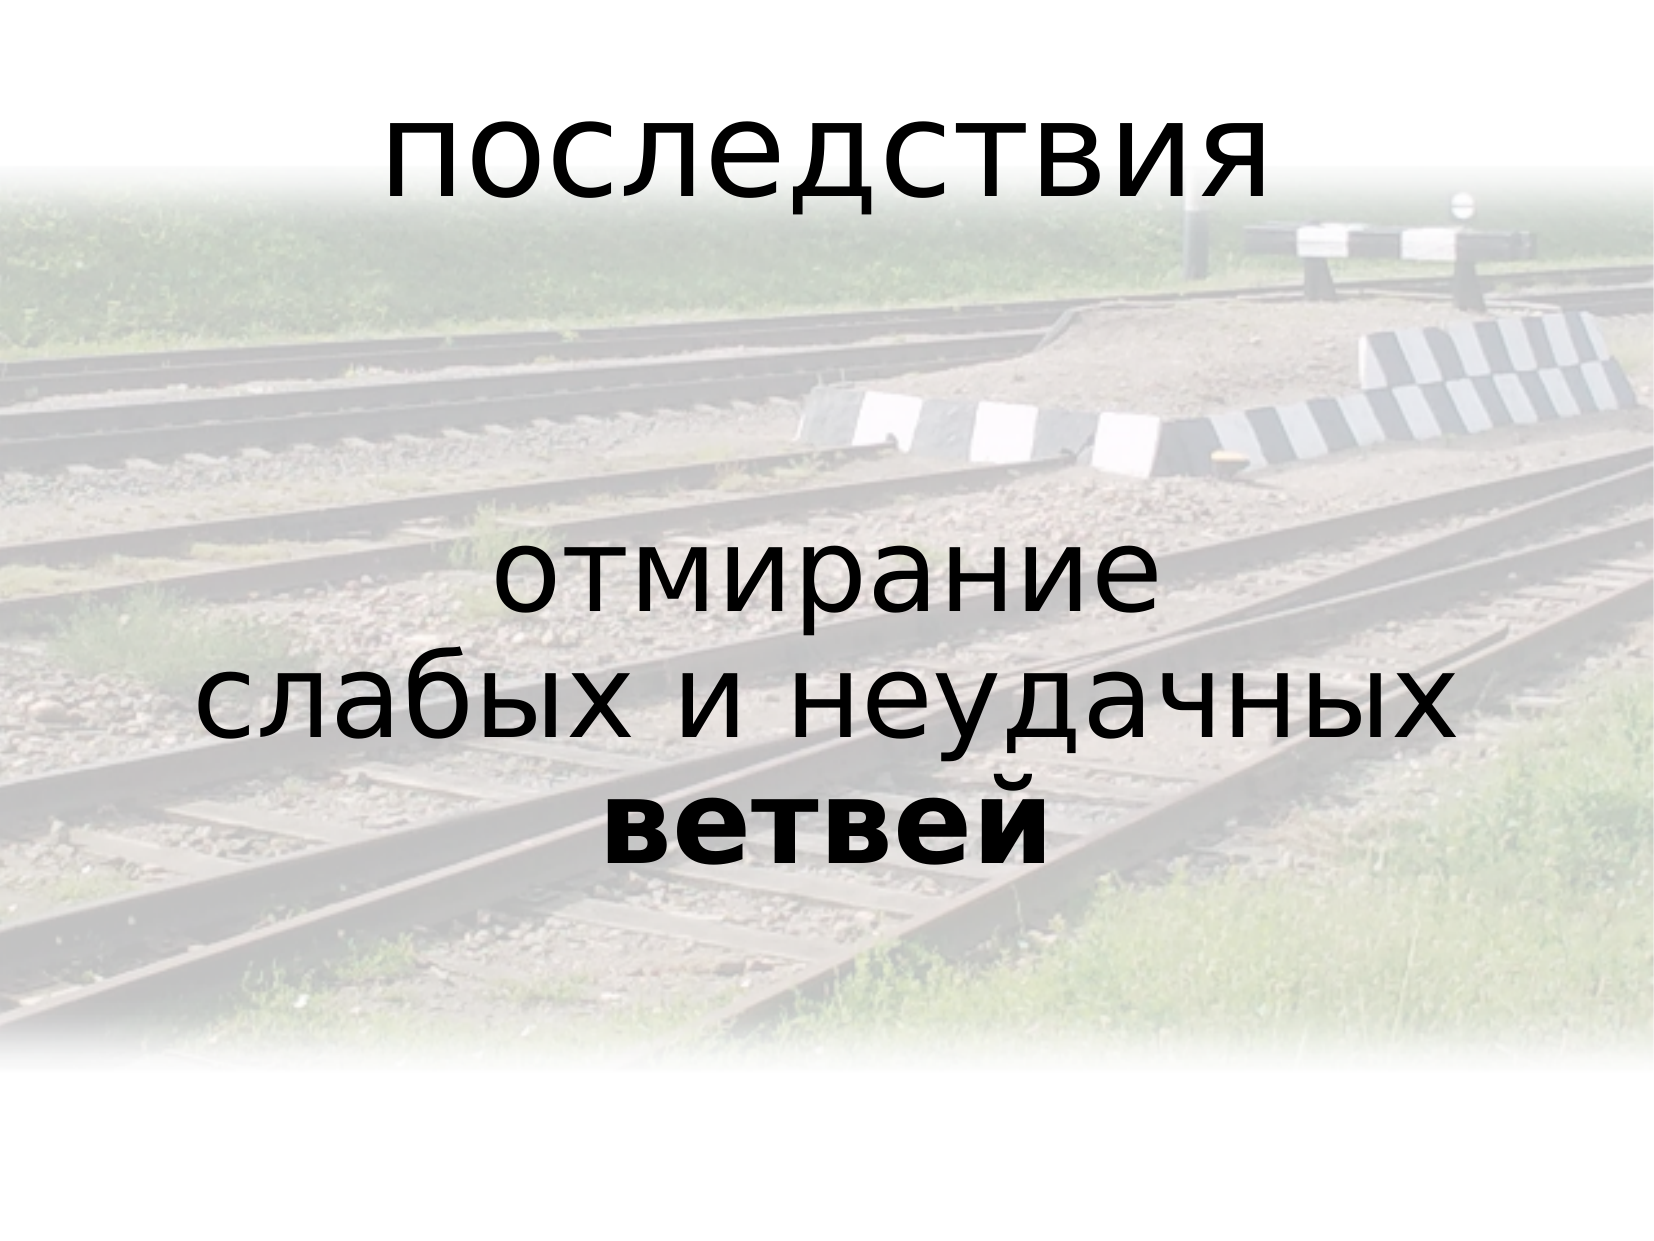

# последствия
отмирание
слабых и неудачных
ветвей